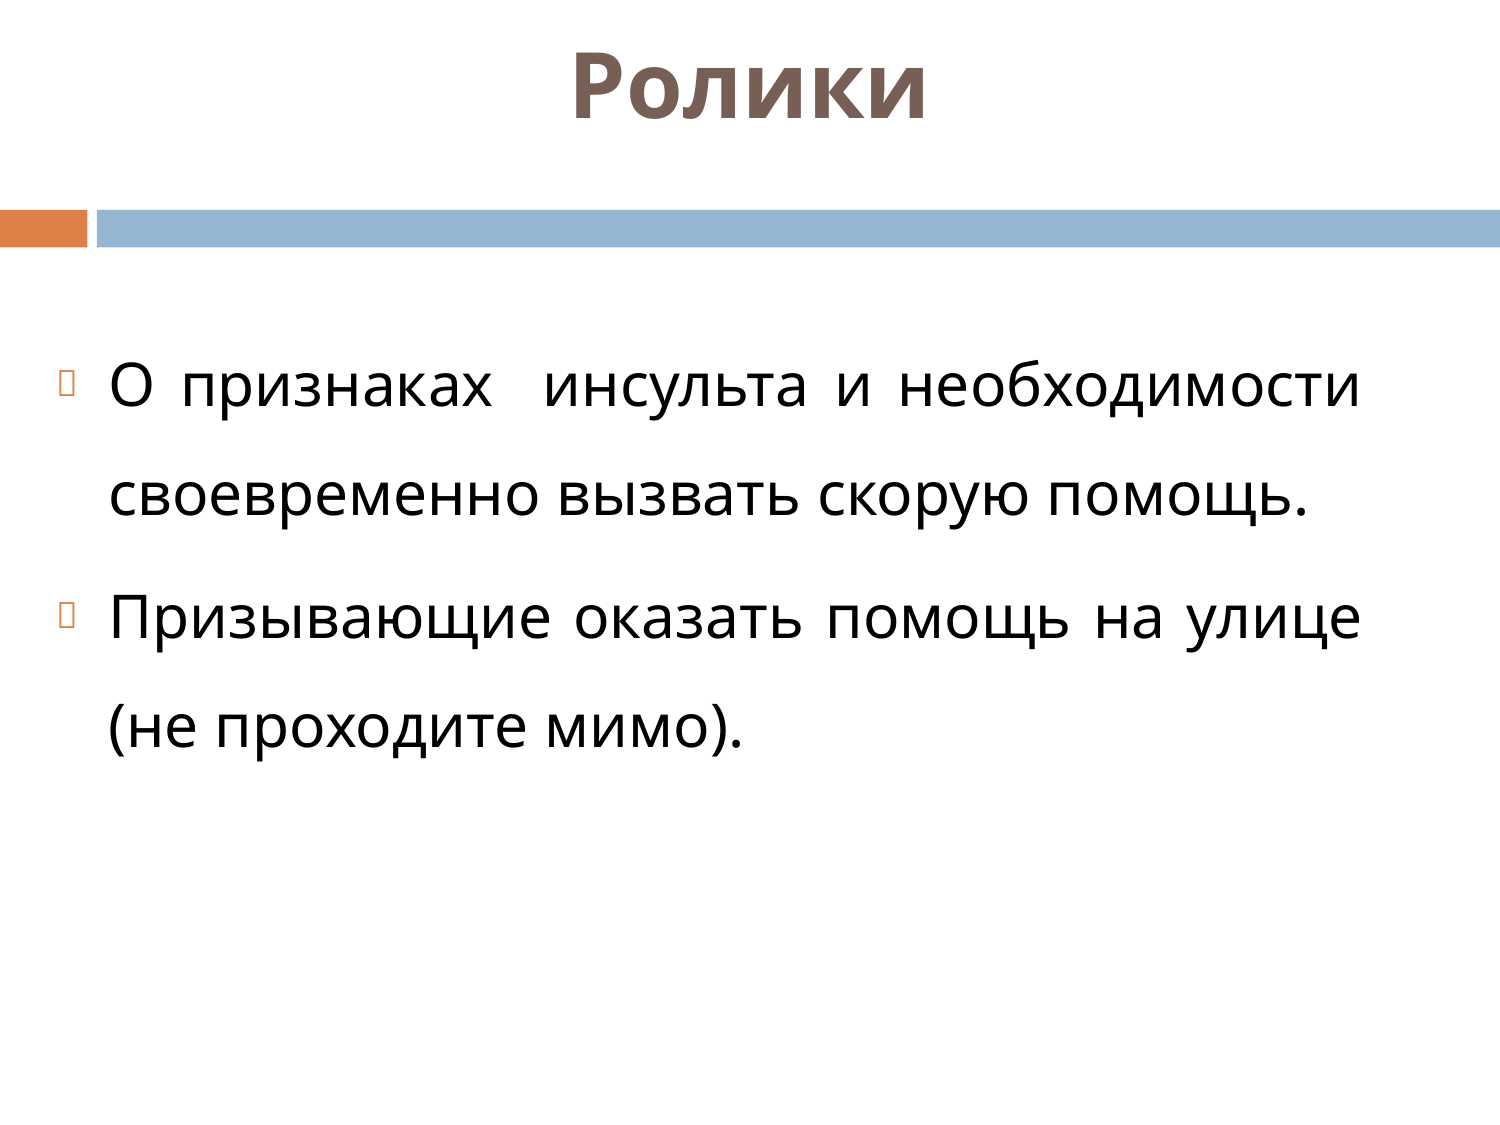

# Ролики
О признаках инсульта и необходимости своевременно вызвать скорую помощь.
Призывающие оказать помощь на улице (не проходите мимо).